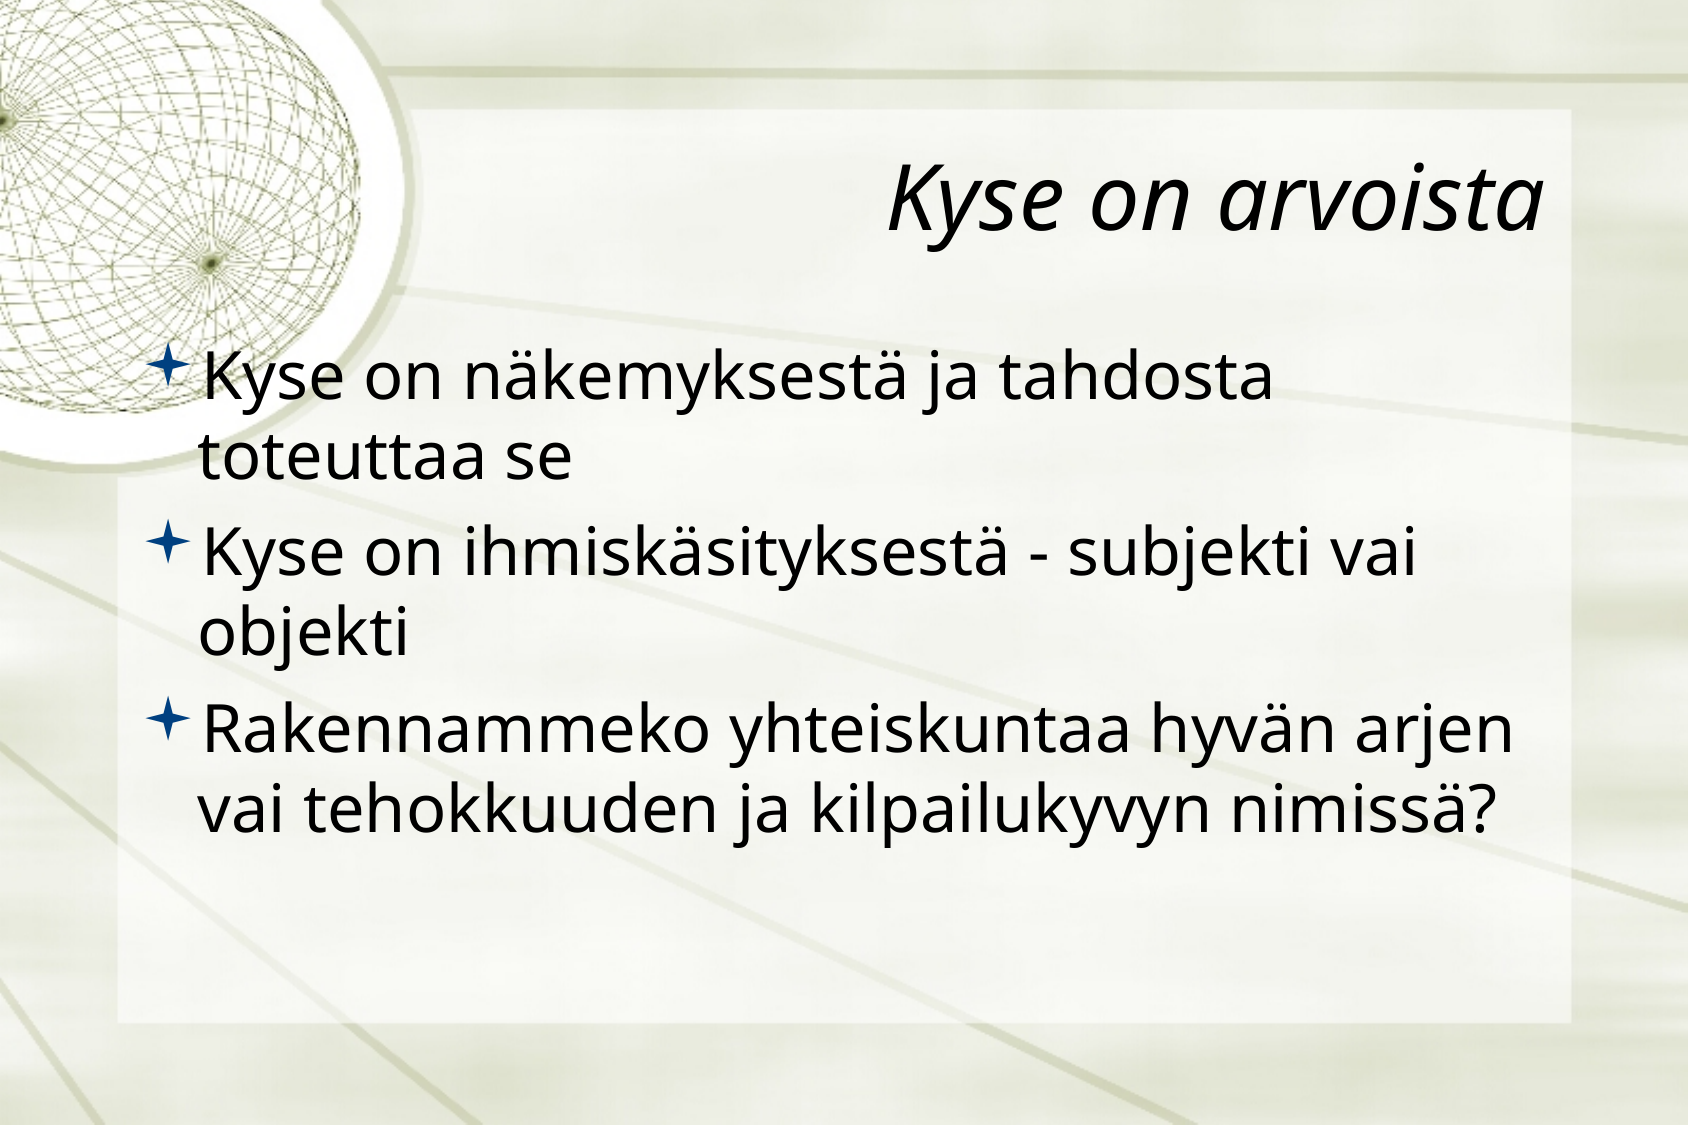

# Kyse on arvoista
Kyse on näkemyksestä ja tahdosta toteuttaa se
Kyse on ihmiskäsityksestä - subjekti vai objekti
Rakennammeko yhteiskuntaa hyvän arjen vai tehokkuuden ja kilpailukyvyn nimissä?